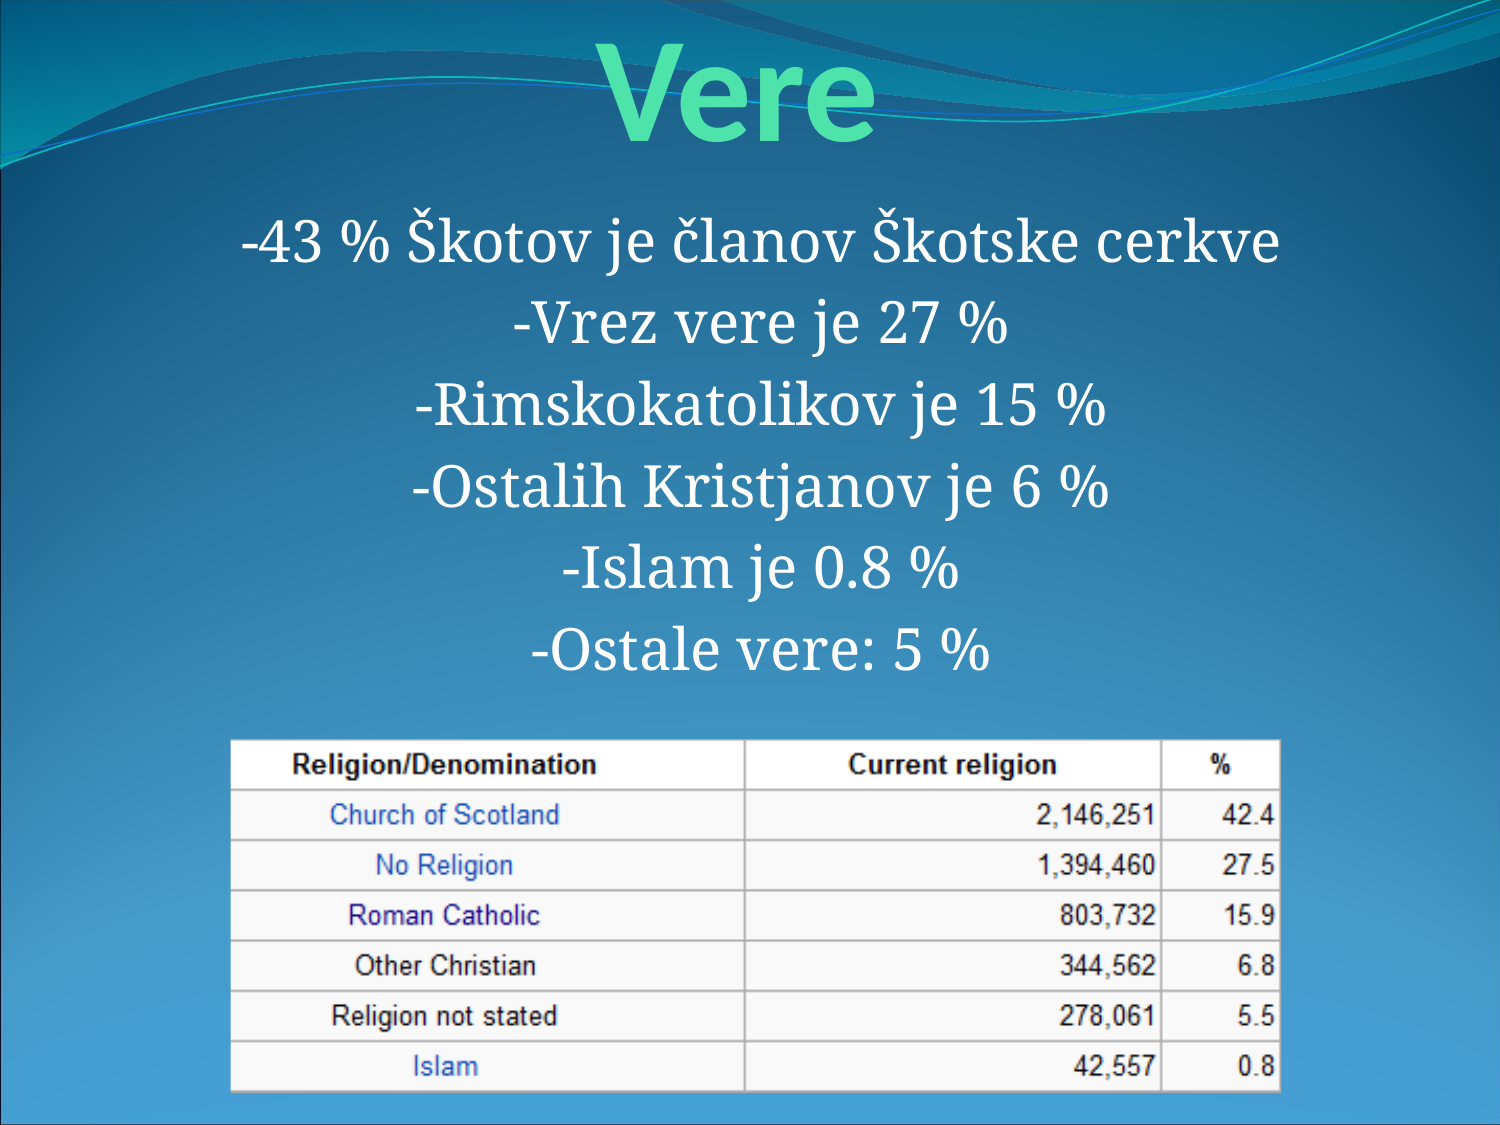

# Vere
-43 % Škotov je članov Škotske cerkve
-Vrez vere je 27 %
-Rimskokatolikov je 15 %
-Ostalih Kristjanov je 6 %
-Islam je 0.8 %
-Ostale vere: 5 %